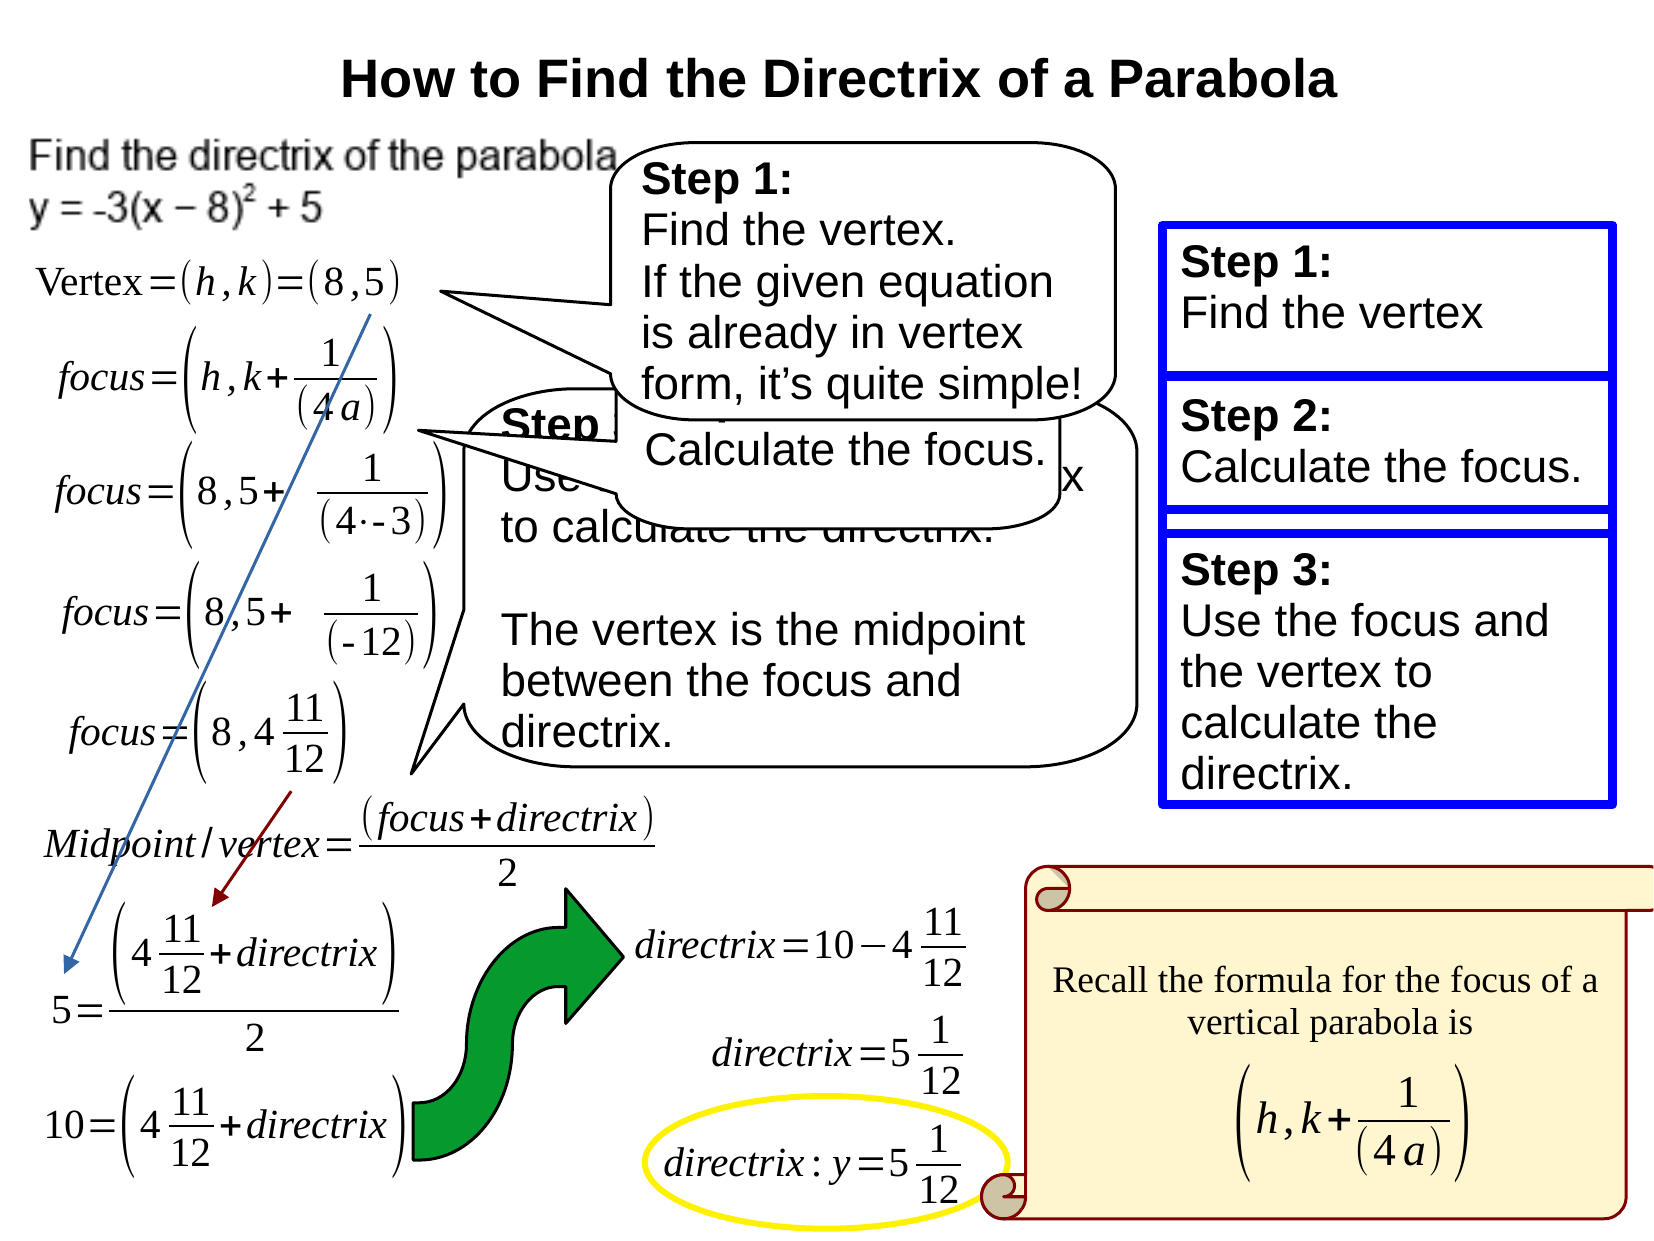

How to Find the Directrix of a Parabola
Step 1:
Find the vertex.
If the given equation
is already in vertex
form, it’s quite simple!
Step 1:
Find the vertex
Step 2:
Calculate the focus.
Step 3:
Use the focus and the vertex to calculate the directrix.
Step 2:
Calculate the focus.
Step 3:
Use the focus and the vertex
to calculate the directrix.
The vertex is the midpoint
between the focus and
directrix.
Recall the formula for the focus of a
 vertical parabola is